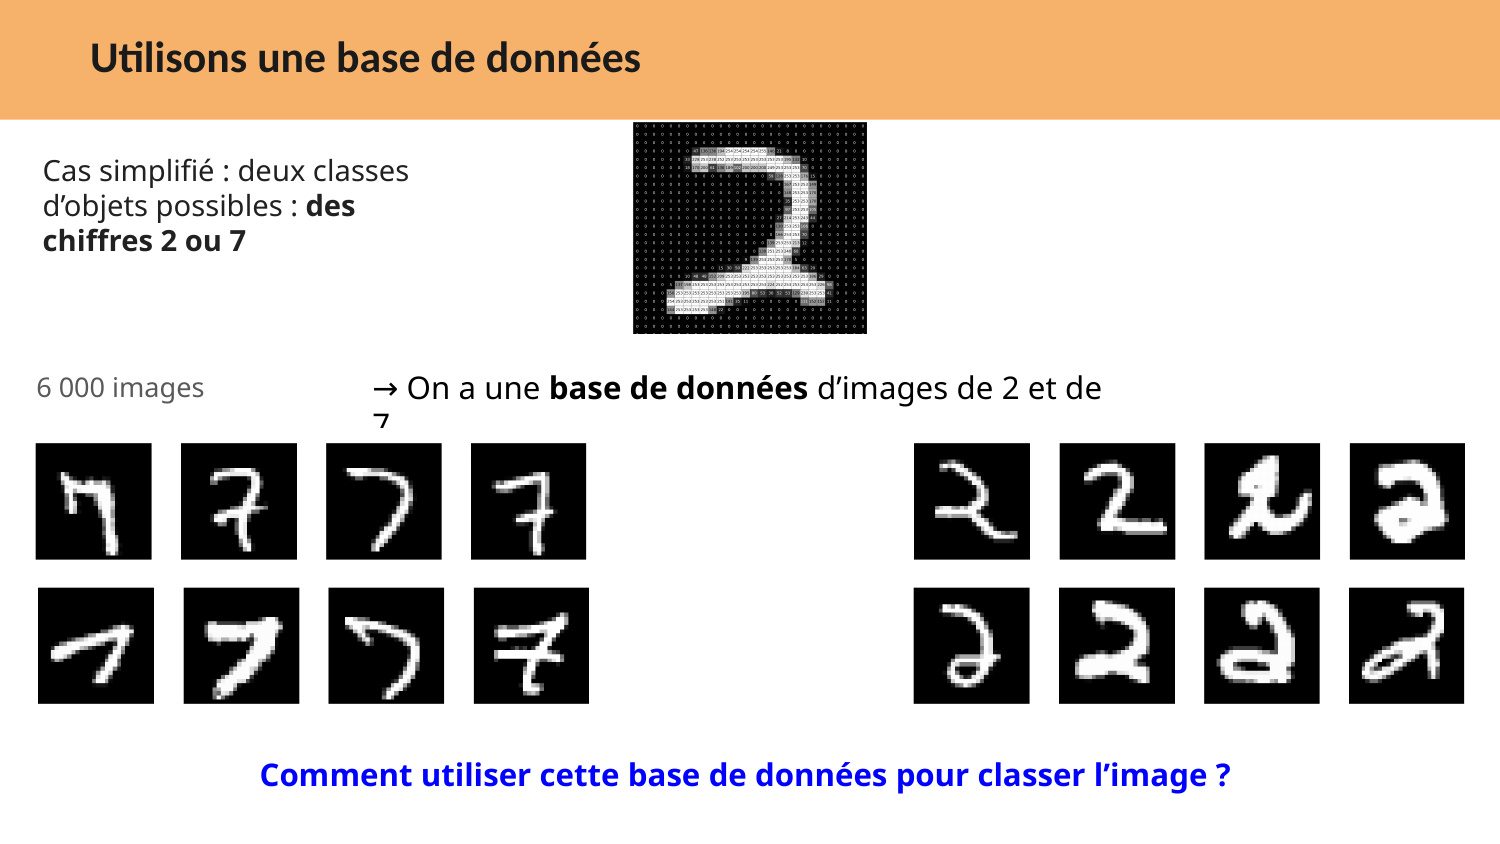

# Utilisons une base de données
Cas simplifié : deux classes d’objets possibles : des chiffres 2 ou 7
→ On a une base de données d’images de 2 et de 7
6 000 images
Comment utiliser cette base de données pour classer l’image ?